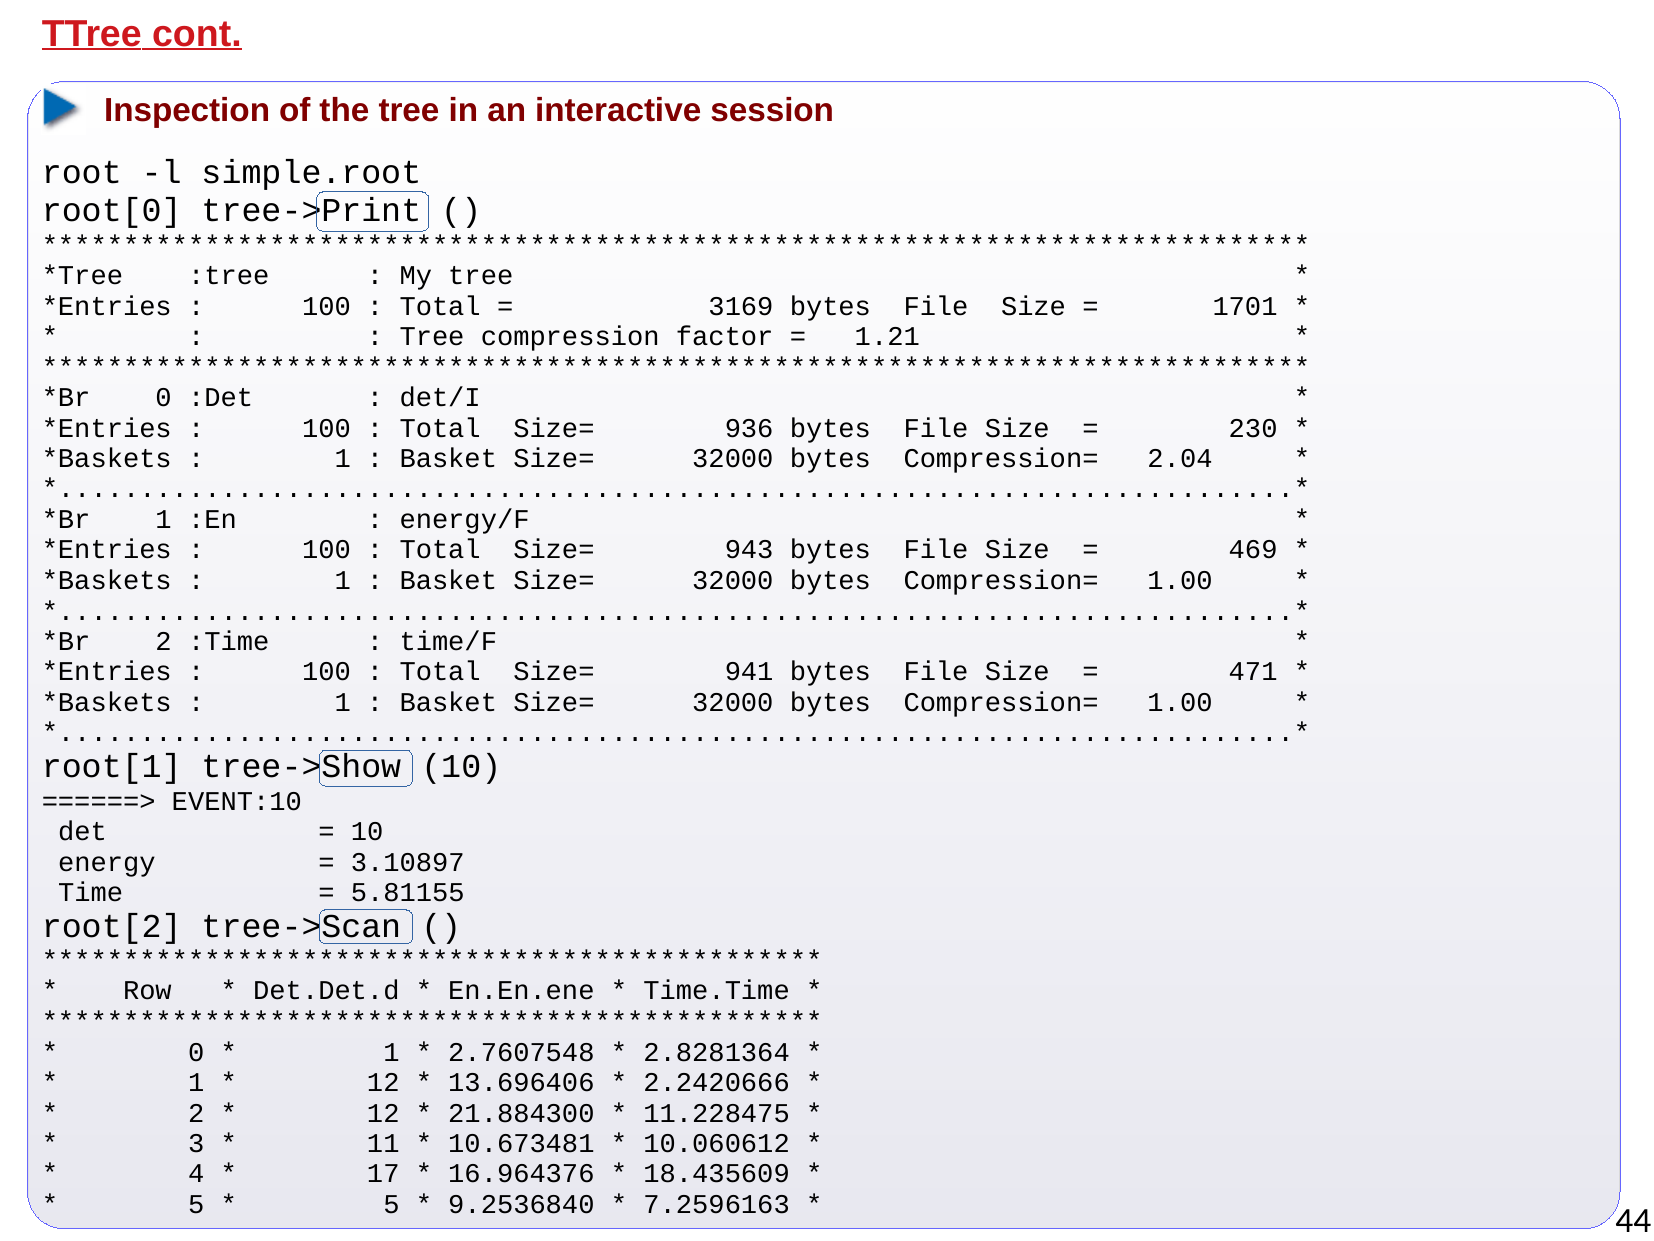

TTree cont.
 Inspection of the tree in an interactive session
root -l simple.root
root[0] tree->Print ()
******************************************************************************
*Tree :tree : My tree *
*Entries : 100 : Total = 3169 bytes File Size = 1701 *
* : : Tree compression factor = 1.21 *
******************************************************************************
*Br 0 :Det : det/I *
*Entries : 100 : Total Size= 936 bytes File Size = 230 *
*Baskets : 1 : Basket Size= 32000 bytes Compression= 2.04 *
*............................................................................*
*Br 1 :En : energy/F *
*Entries : 100 : Total Size= 943 bytes File Size = 469 *
*Baskets : 1 : Basket Size= 32000 bytes Compression= 1.00 *
*............................................................................*
*Br 2 :Time : time/F *
*Entries : 100 : Total Size= 941 bytes File Size = 471 *
*Baskets : 1 : Basket Size= 32000 bytes Compression= 1.00 *
*............................................................................*
root[1] tree->Show (10)
======> EVENT:10
 det = 10
 energy = 3.10897
 Time = 5.81155
root[2] tree->Scan ()
************************************************
* Row * Det.Det.d * En.En.ene * Time.Time *
************************************************
* 0 * 1 * 2.7607548 * 2.8281364 *
* 1 * 12 * 13.696406 * 2.2420666 *
* 2 * 12 * 21.884300 * 11.228475 *
* 3 * 11 * 10.673481 * 10.060612 *
* 4 * 17 * 16.964376 * 18.435609 *
* 5 * 5 * 9.2536840 * 7.2596163 *